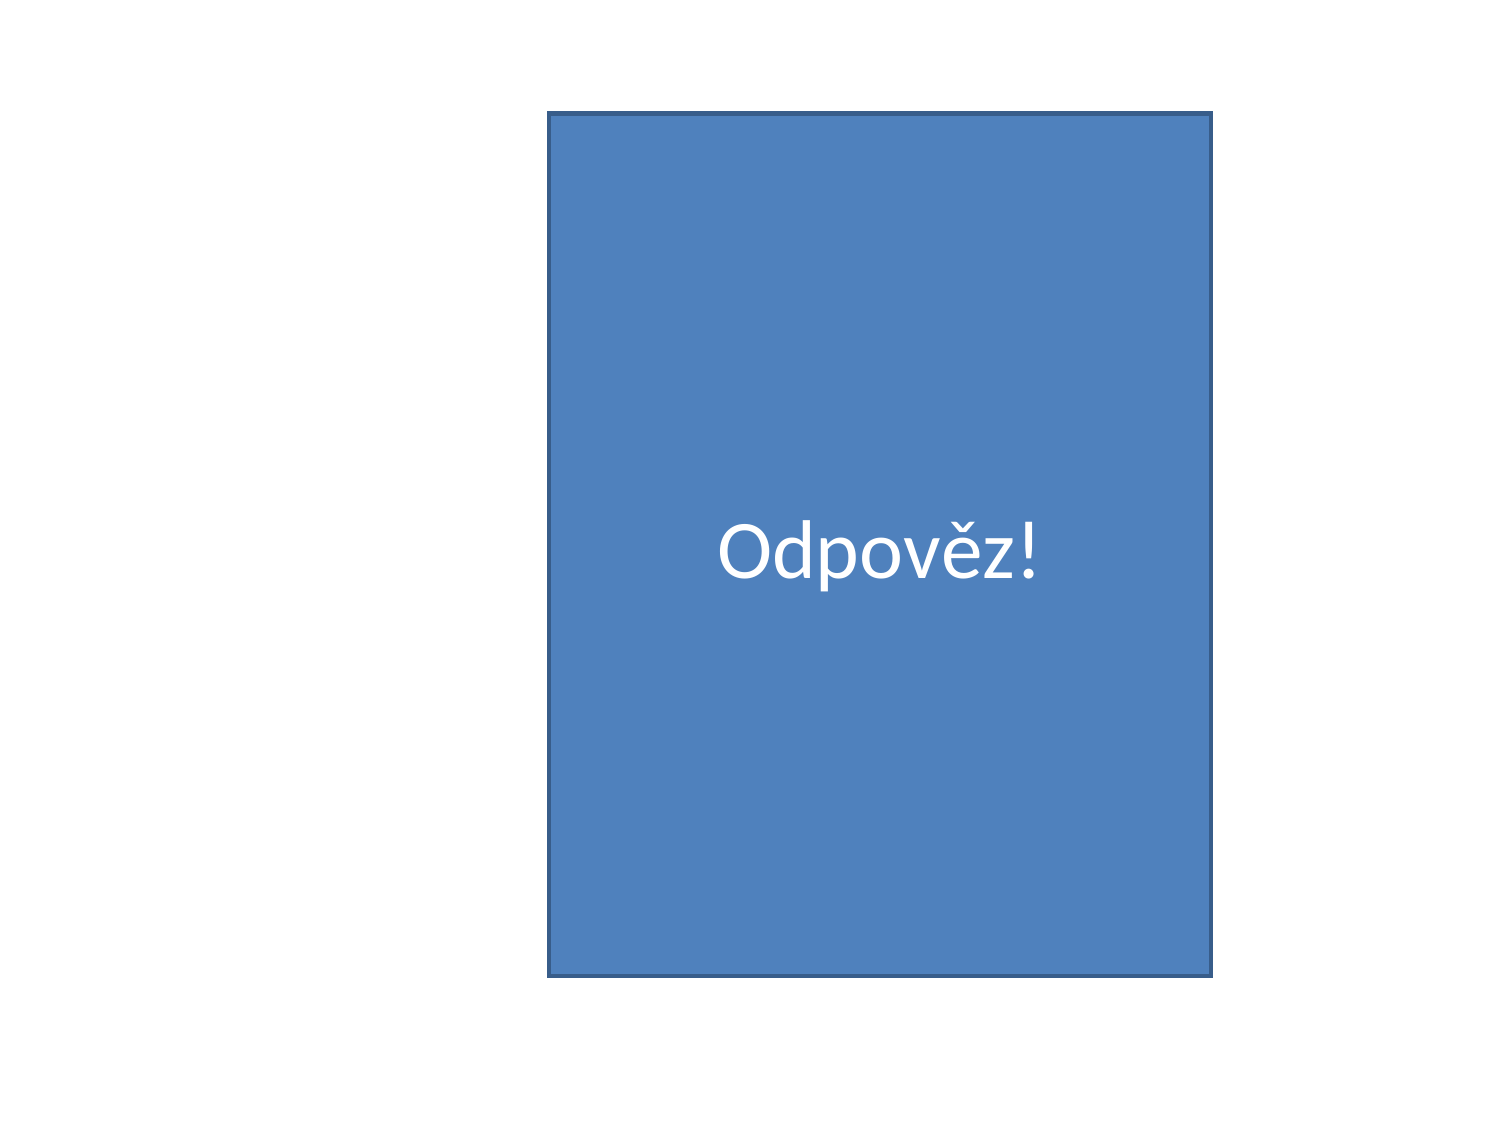

Odpověz!
Proč jsme museli krychličky
zvážit a zjistit jejich
hmotnost?
V = 1 cm
V = 1 cm
3
3
V = 1 cm
3